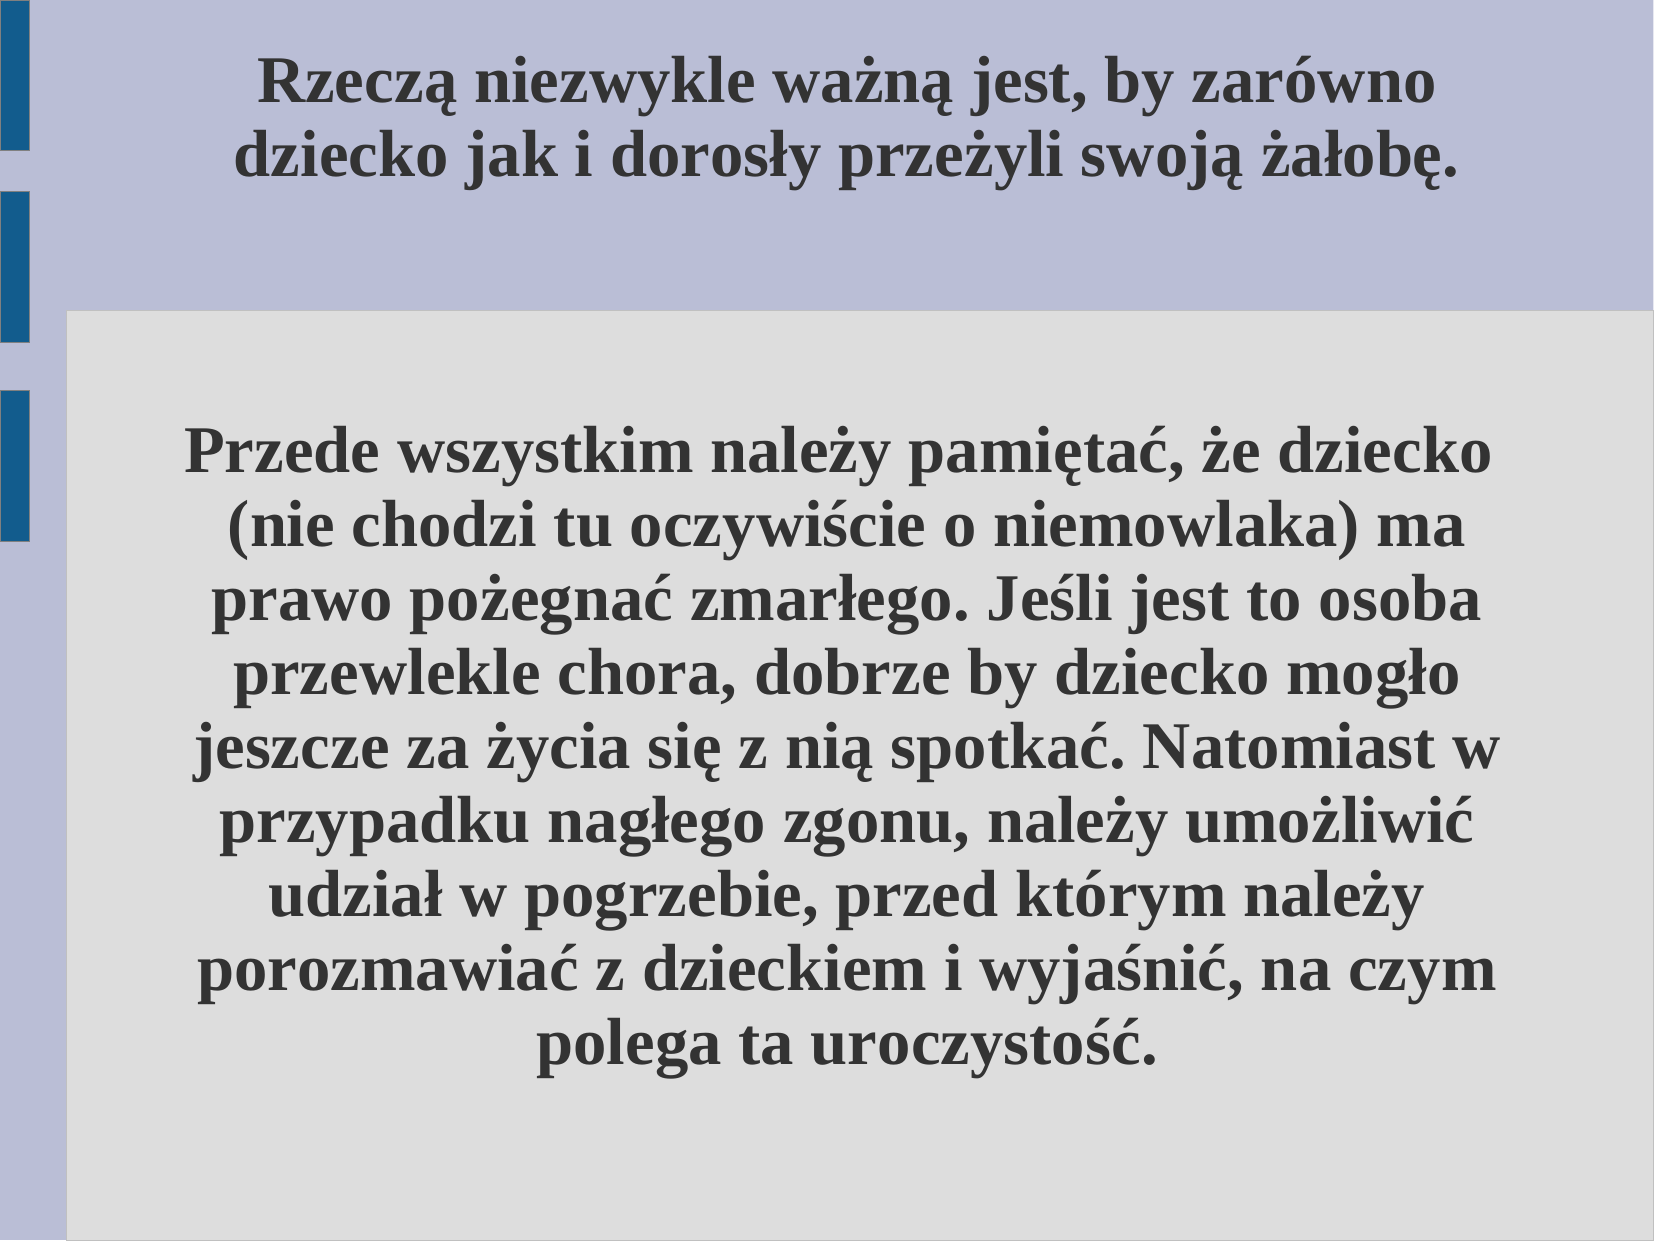

# Rzeczą niezwykle ważną jest, by zarówno dziecko jak i dorosły przeżyli swoją żałobę. Przede wszystkim należy pamiętać, że dziecko (nie chodzi tu oczywiście o niemowlaka) ma prawo pożegnać zmarłego. Jeśli jest to osoba przewlekle chora, dobrze by dziecko mogło jeszcze za życia się z nią spotkać. Natomiast w przypadku nagłego zgonu, należy umożliwić udział w pogrzebie, przed którym należy porozmawiać z dzieckiem i wyjaśnić, na czym polega ta uroczystość.